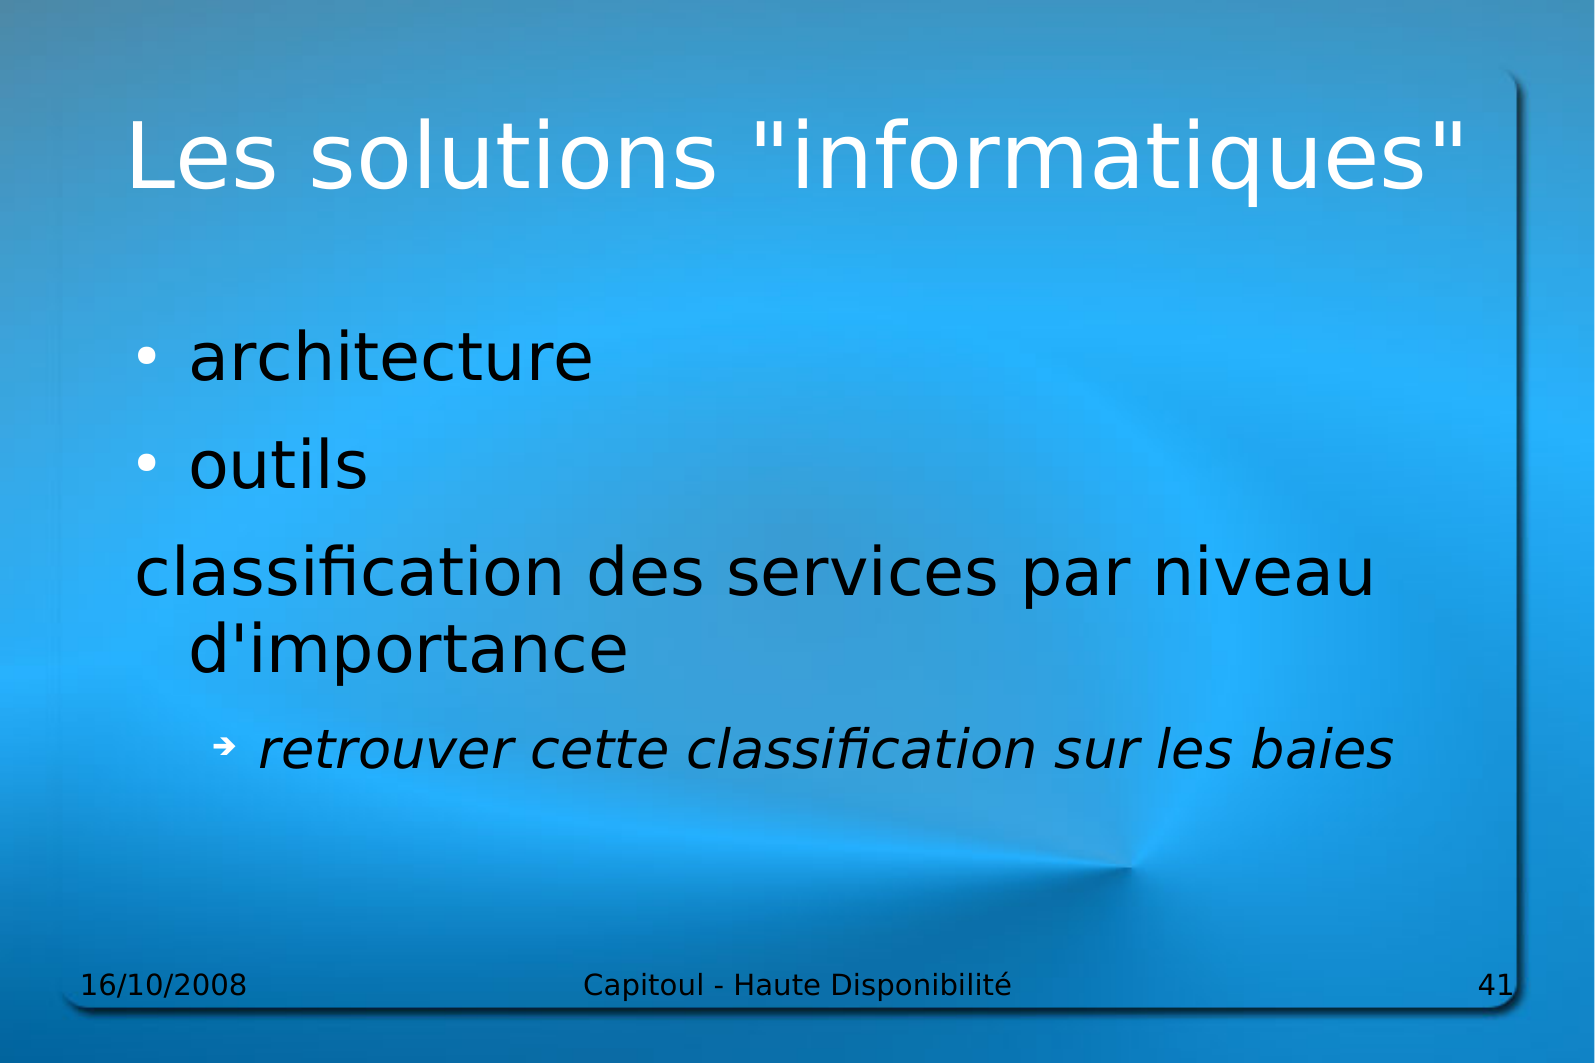

# Les solutions "informatiques"
architecture
outils
classification des services par niveau d'importance
retrouver cette classification sur les baies
16/10/2008
Capitoul - Haute Disponibilité
41